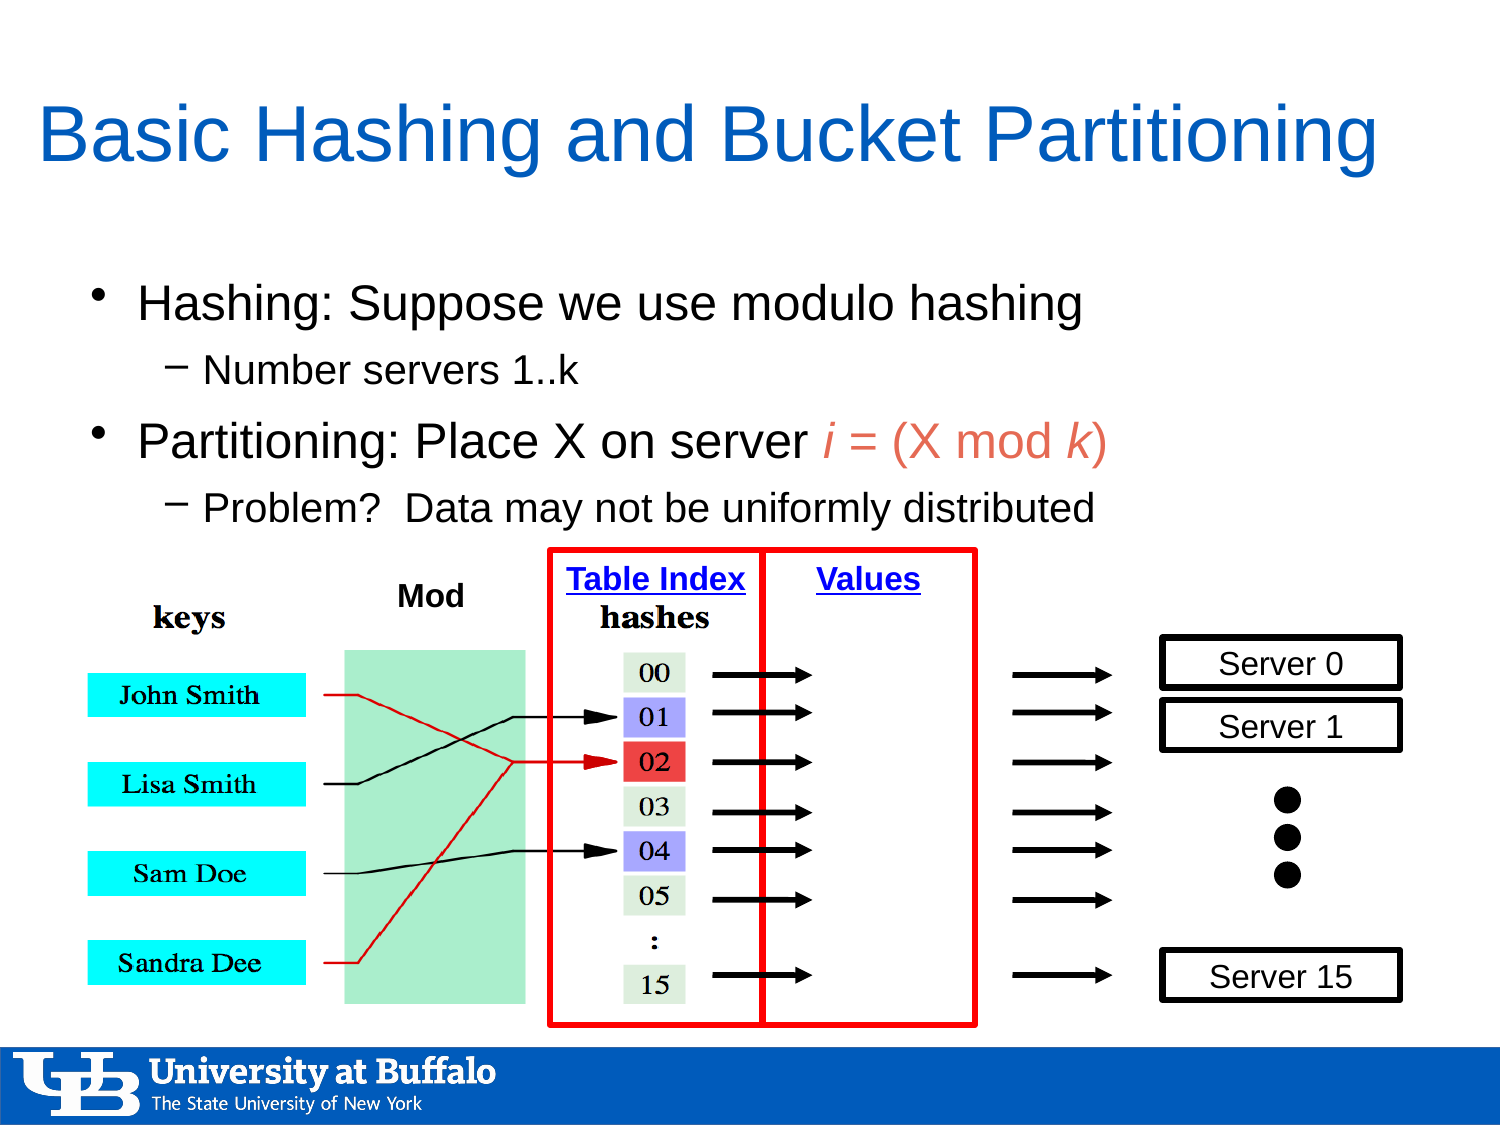

# Basic Hashing and Bucket Partitioning
Hashing: Suppose we use modulo hashing
Number servers 1..k
Partitioning: Place X on server i = (X mod k)
Problem? Data may not be uniformly distributed
Mod
Table Index
Values
Server 0
Server 1
Server 15